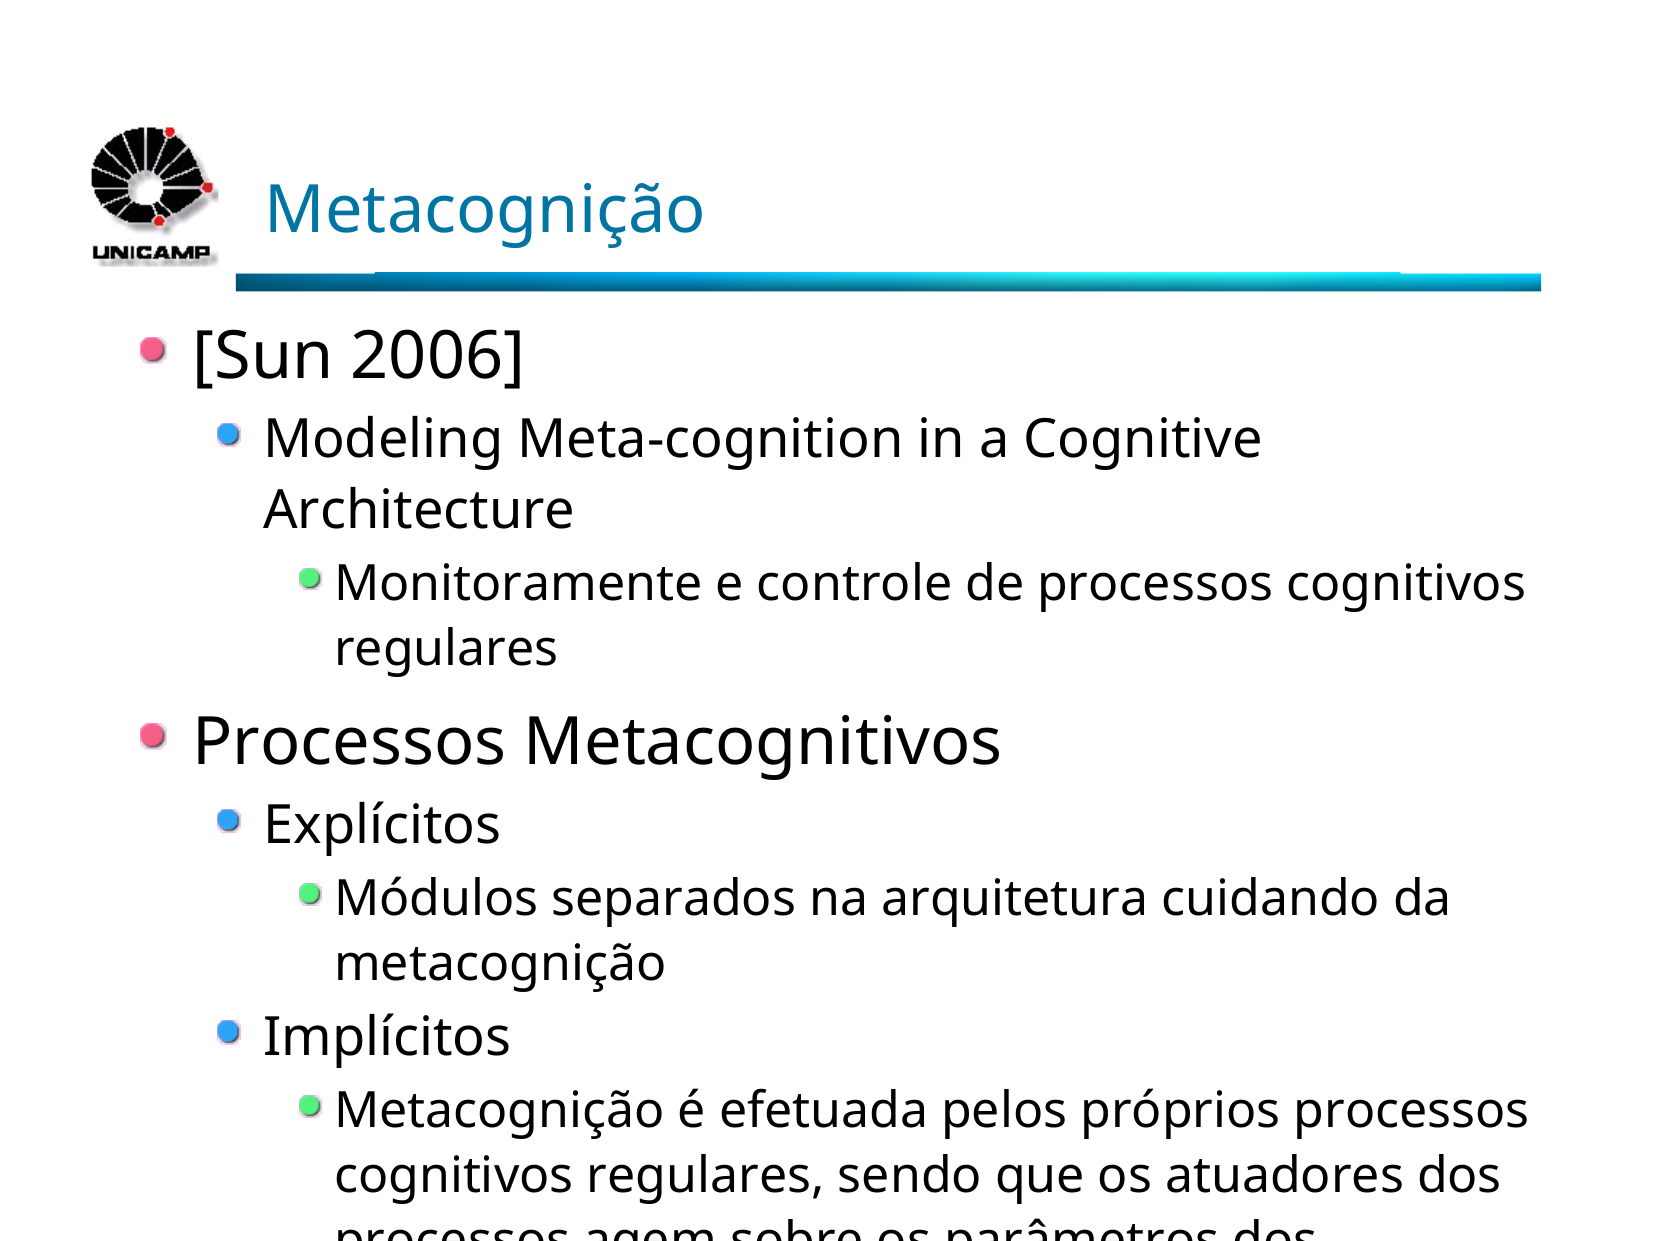

# Metacognição
[Sun 2006]
Modeling Meta-cognition in a Cognitive Architecture
Monitoramente e controle de processos cognitivos regulares
Processos Metacognitivos
Explícitos
Módulos separados na arquitetura cuidando da metacognição
Implícitos
Metacognição é efetuada pelos próprios processos cognitivos regulares, sendo que os atuadores dos processos agem sobre os parâmetros dos processos